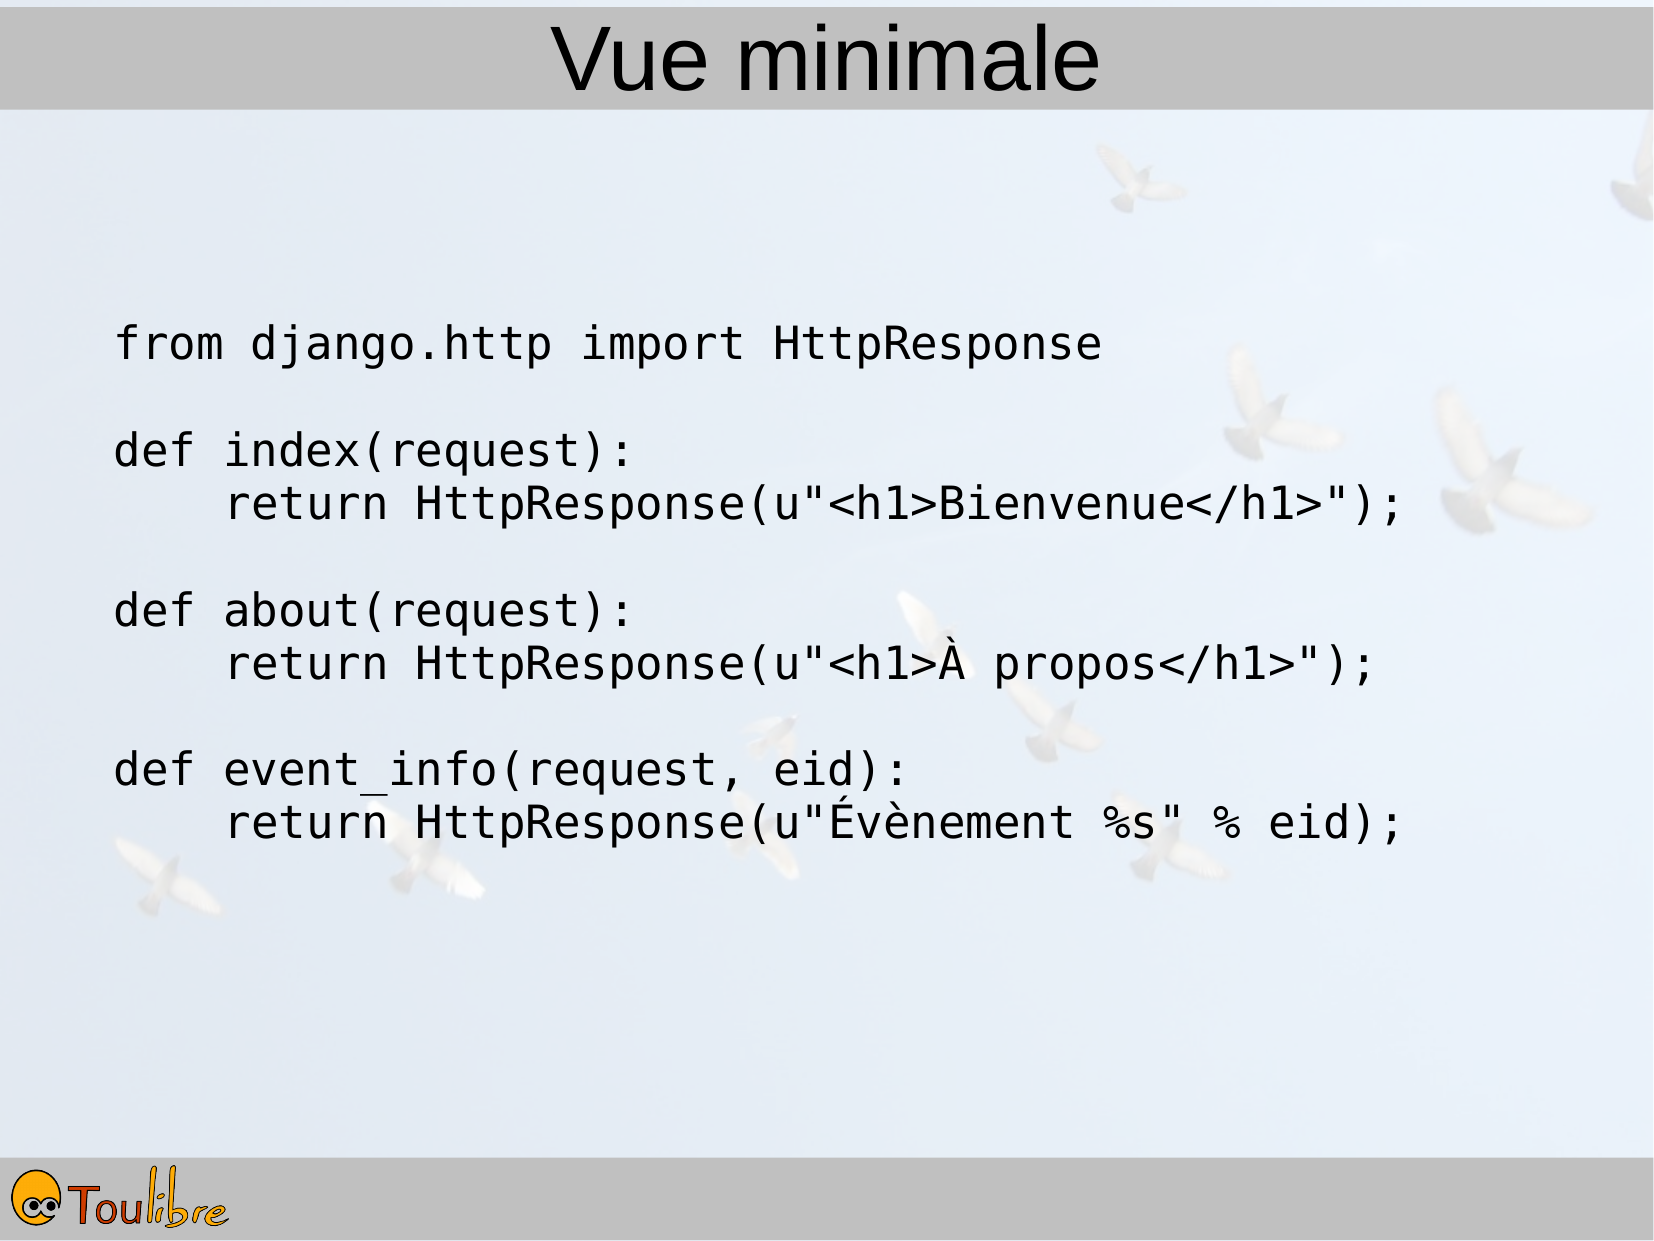

# Vue minimale
from django.http import HttpResponse
def index(request):
 return HttpResponse(u"<h1>Bienvenue</h1>");
def about(request):
 return HttpResponse(u"<h1>À propos</h1>");
def event_info(request, eid):
 return HttpResponse(u"Évènement %s" % eid);